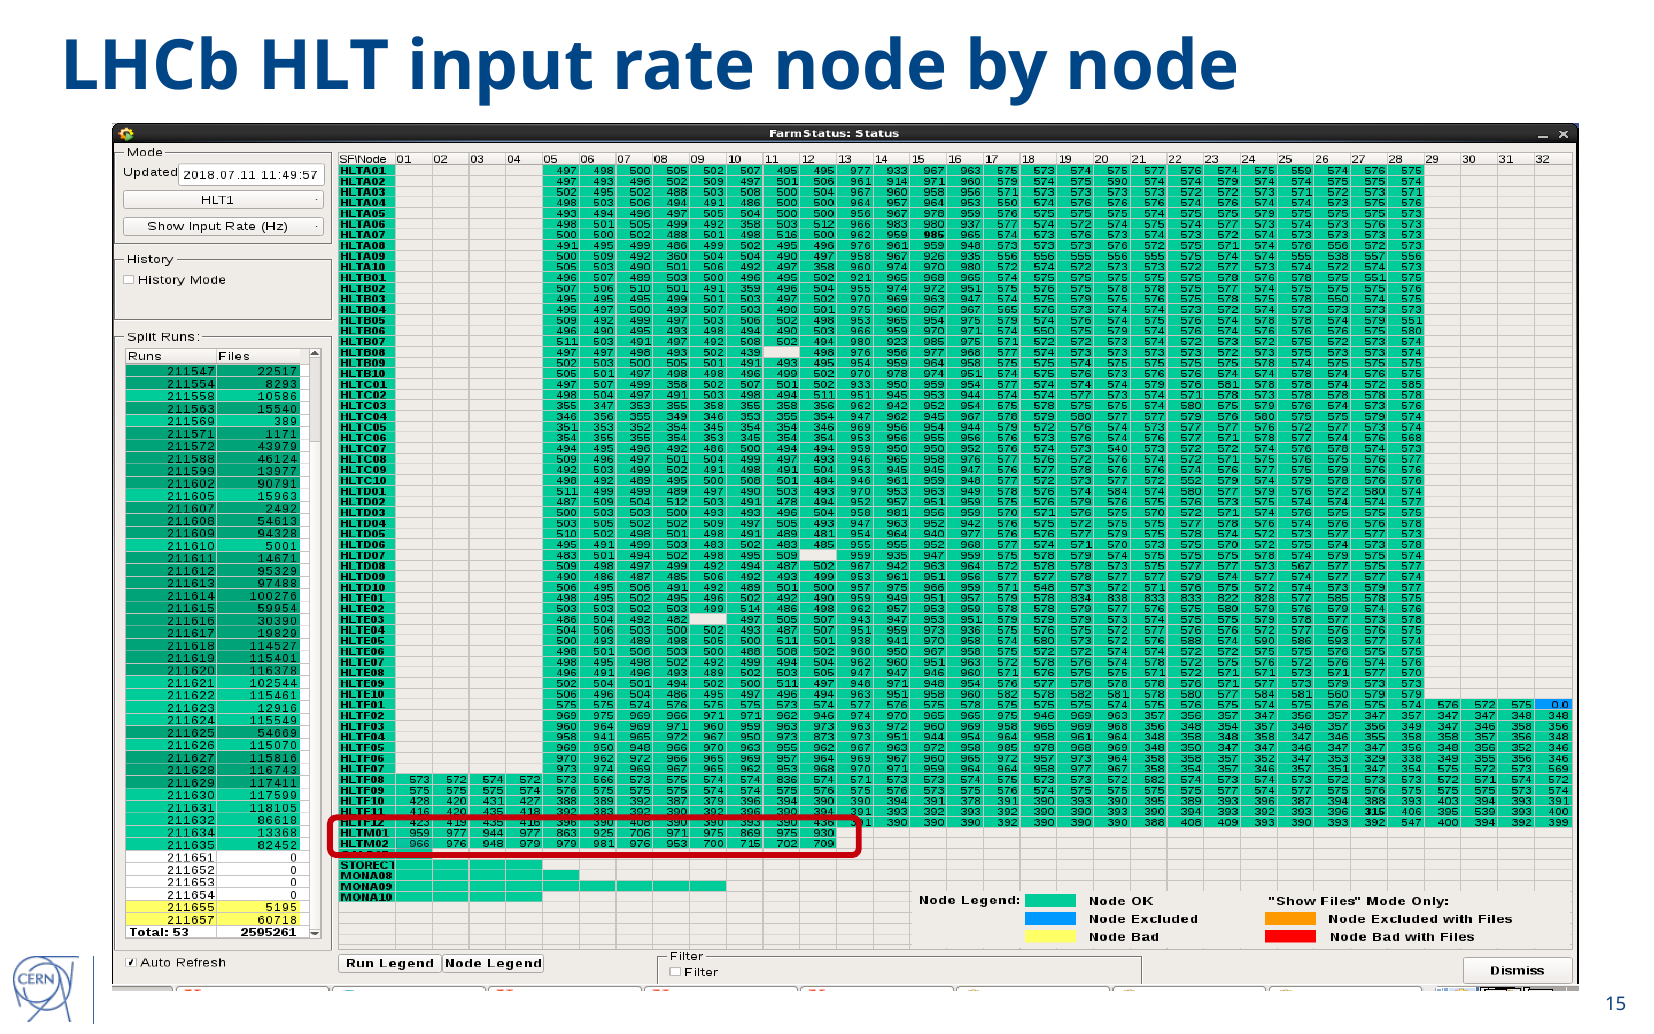

# LHCb HLT input rate node by node